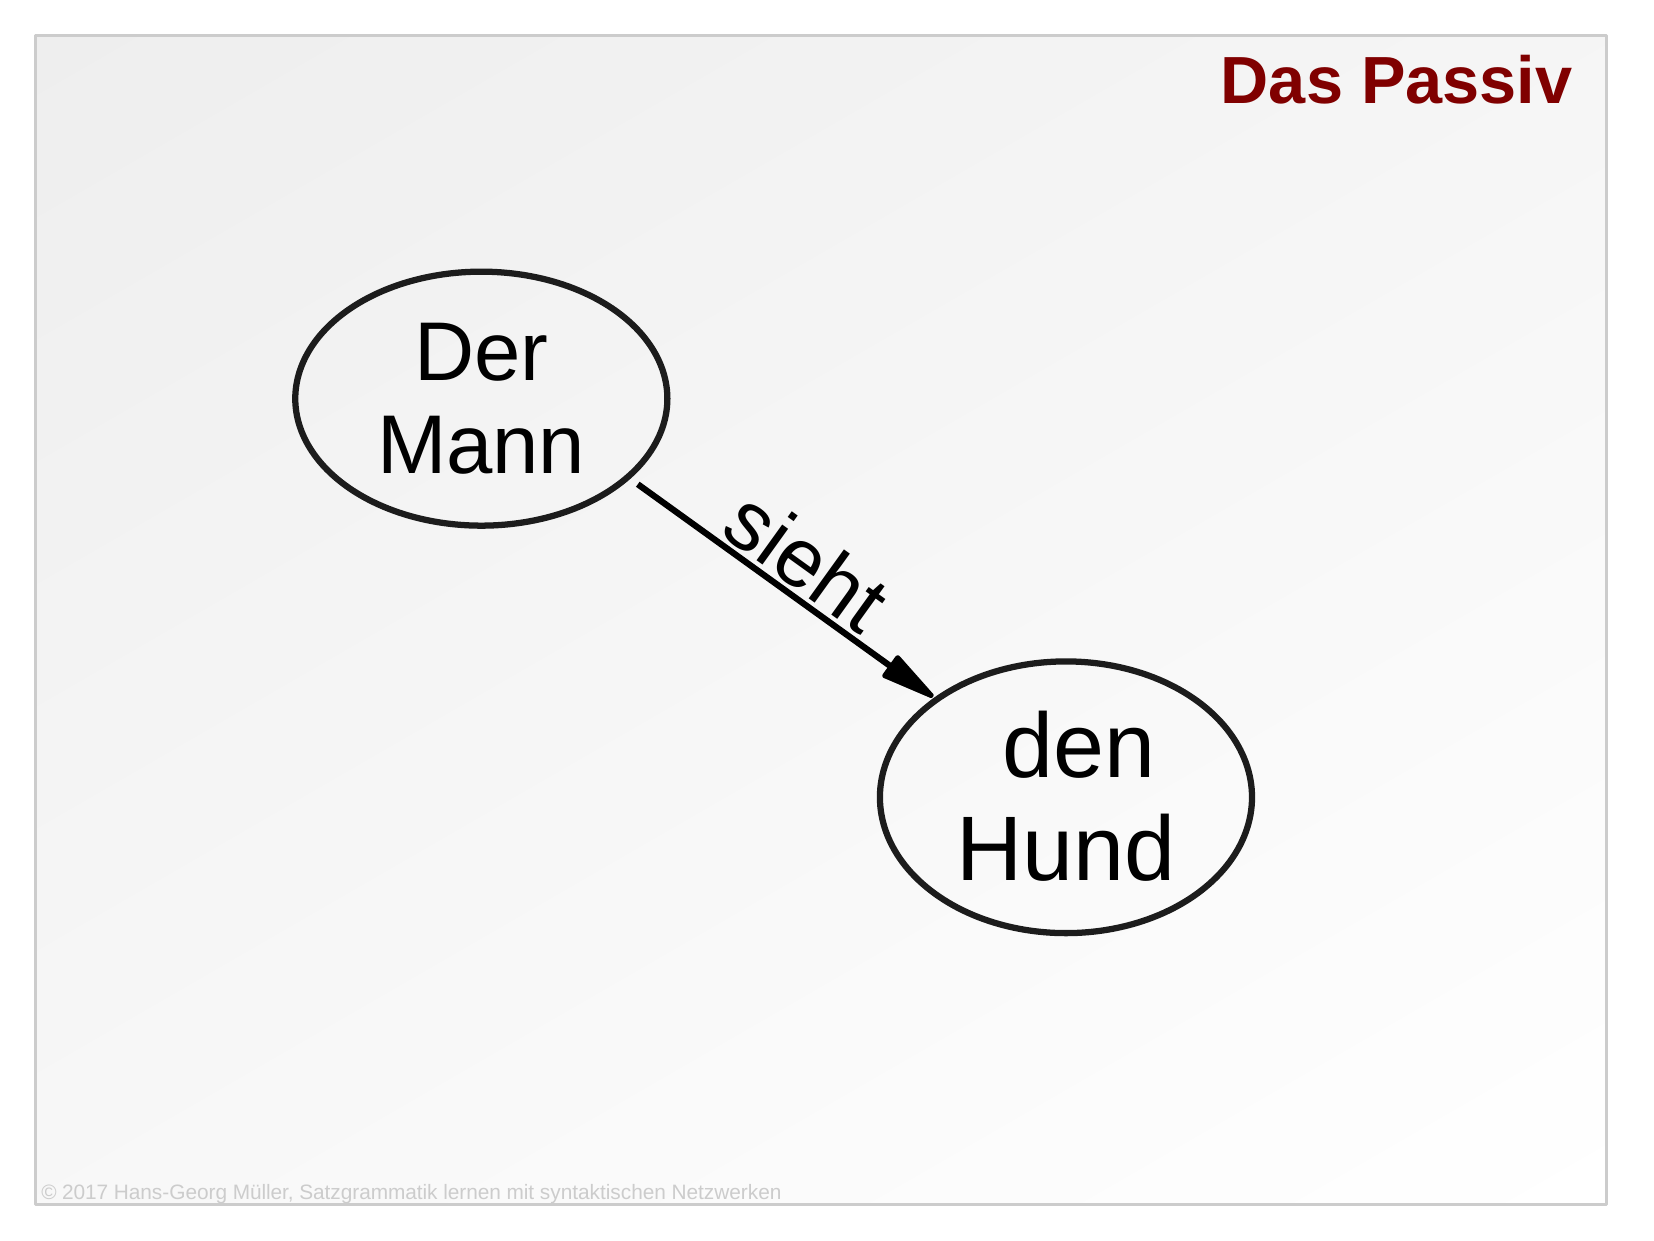

# Das Passiv
Der
Mann
sieht
 den
Hund